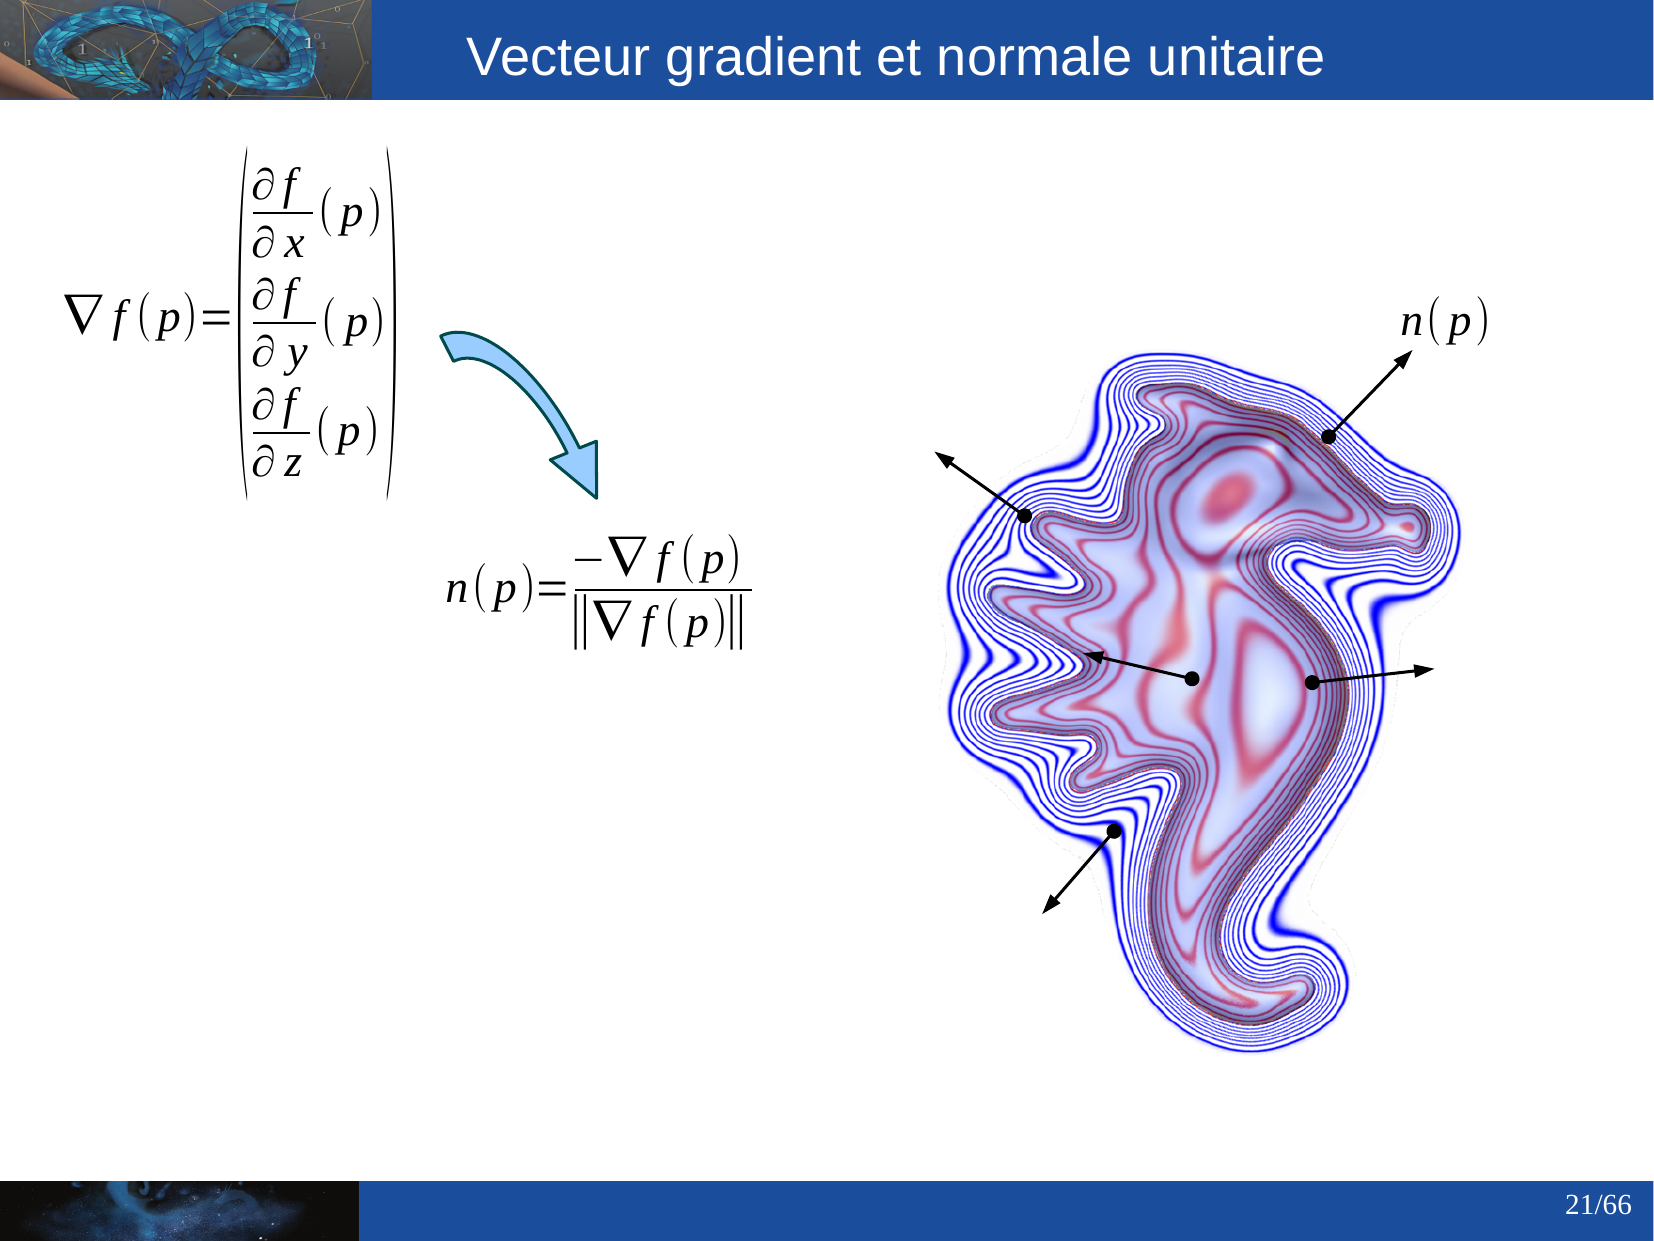

# Vecteur gradient et normale unitaire
21